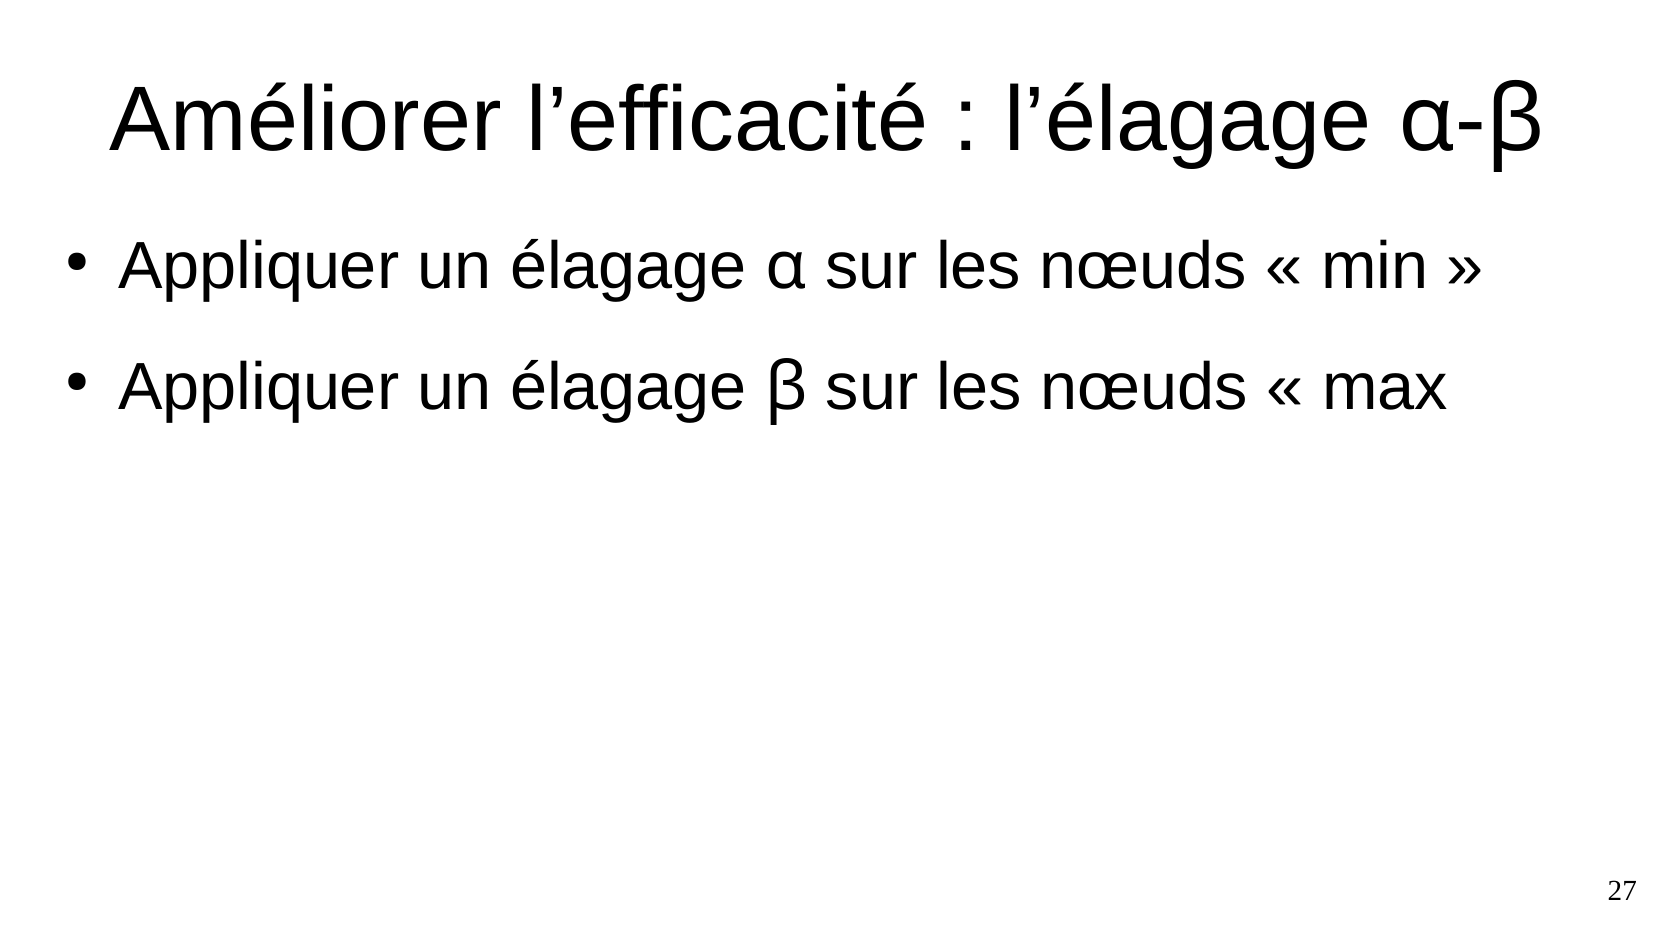

# Améliorer l’efficacité : l’élagage α-β
Appliquer un élagage α sur les nœuds « min »
Appliquer un élagage β sur les nœuds « max
27